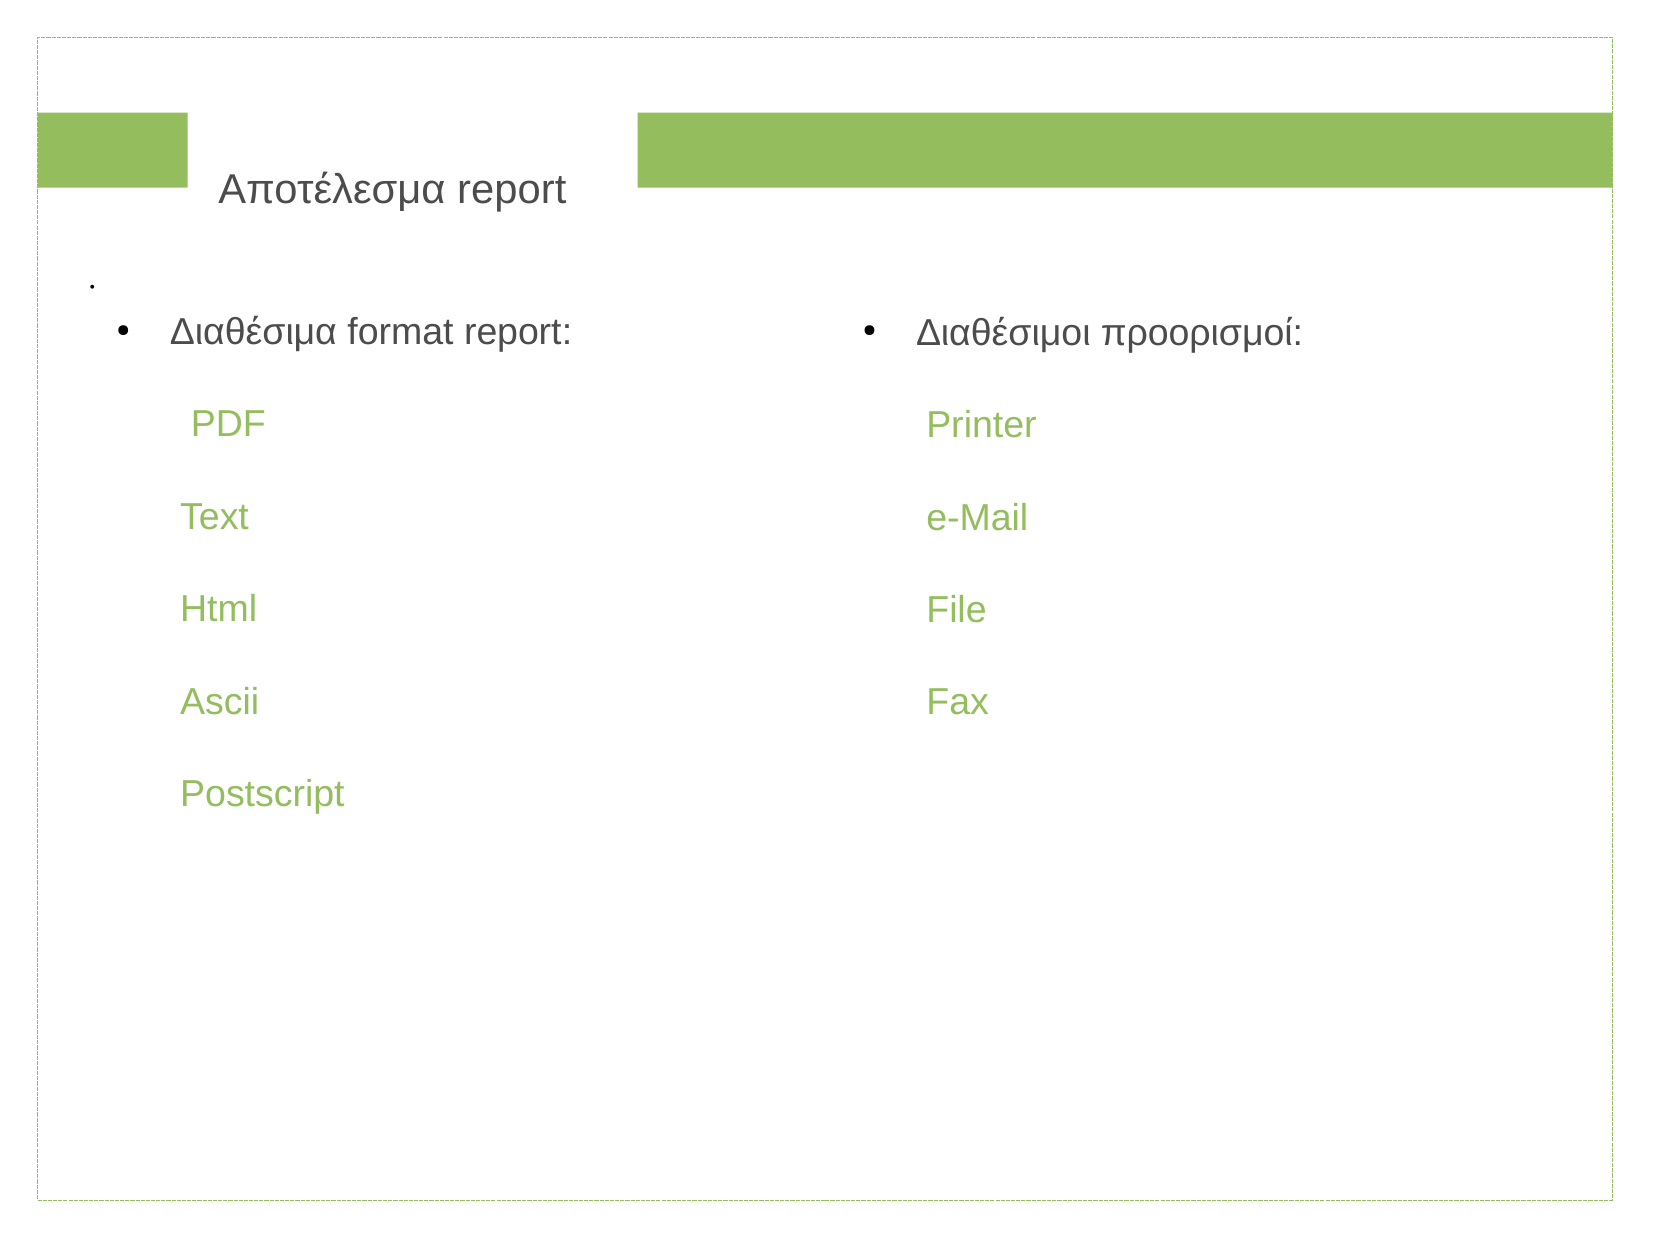

Αποτέλεσμα report
# Διαθέσιμα format report:
 PDF
 Text
 Html
 Ascii
 Postscript
Διαθέσιμοι προορισμοί:
 Printer
 e-Mail
 File
 Fax